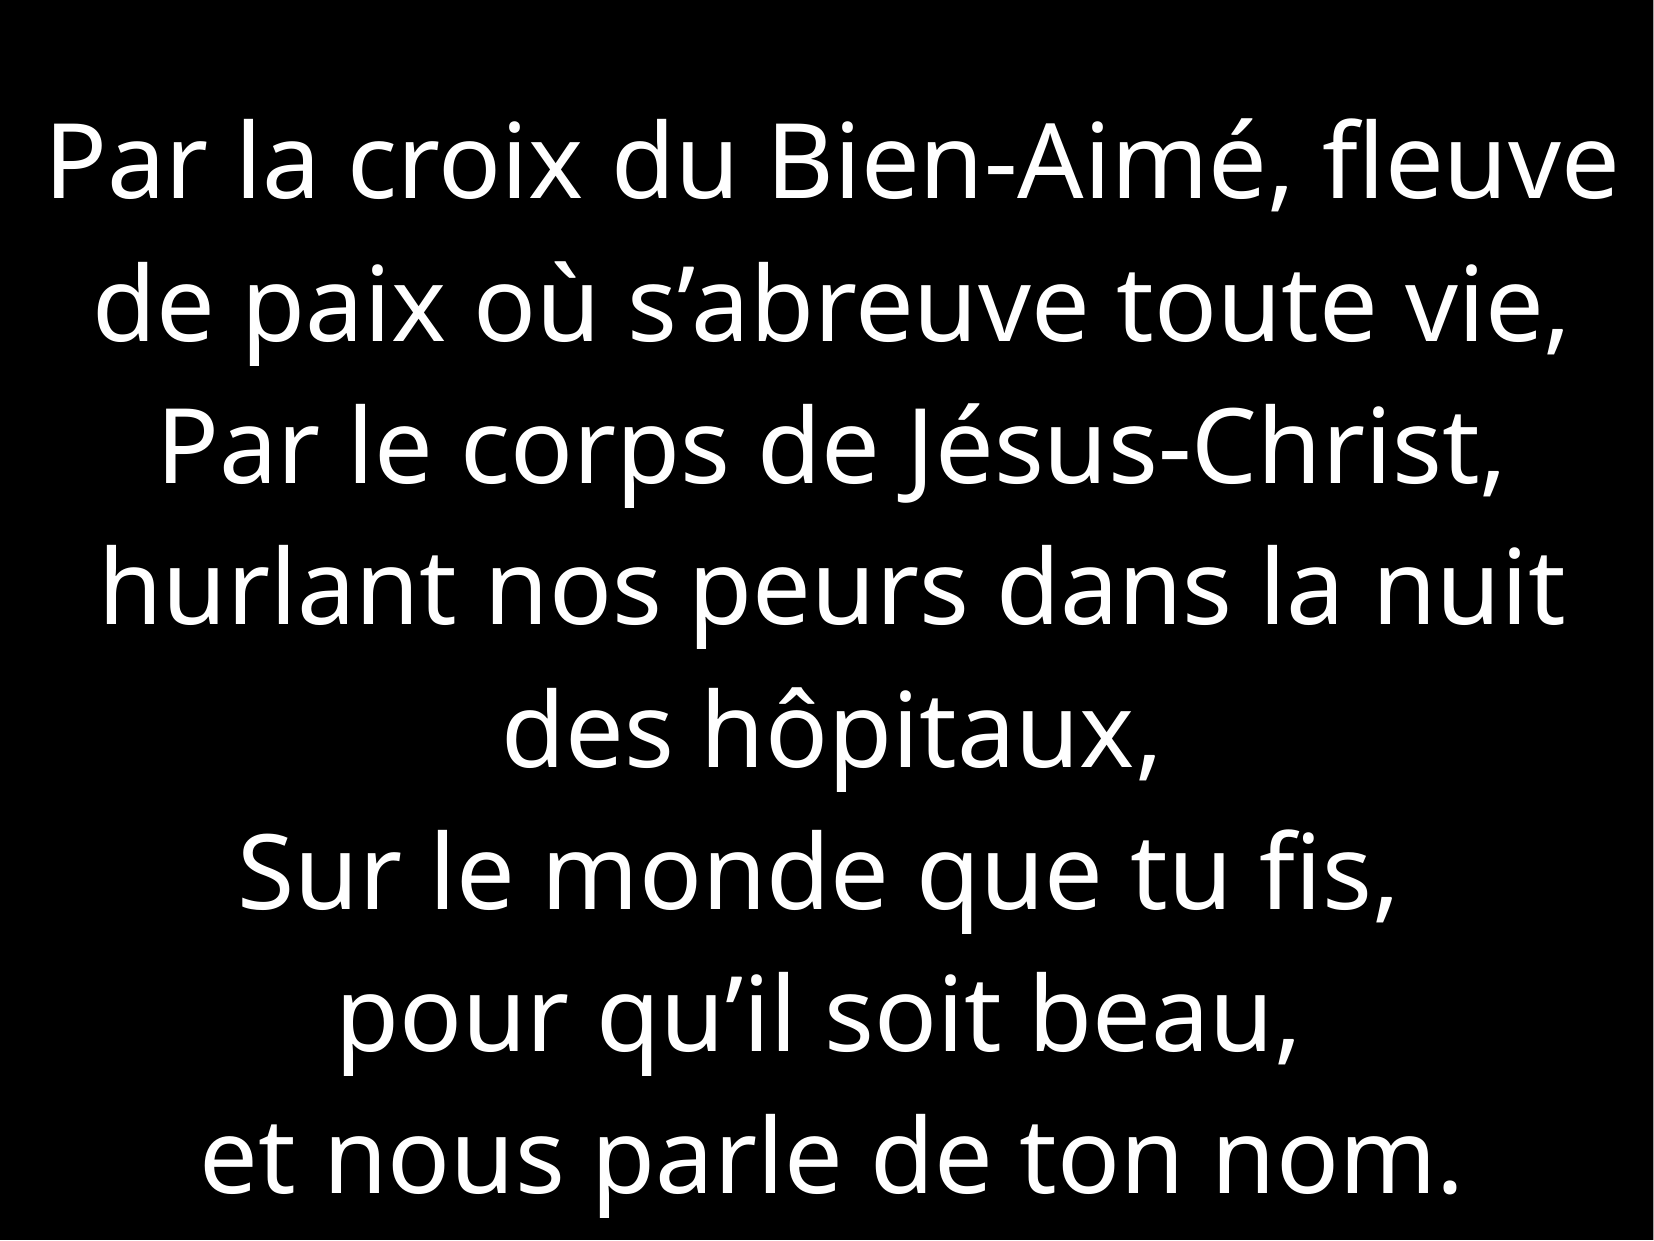

# Par la croix du Bien-Aimé, fleuve de paix où s’abreuve toute vie,
Par le corps de Jésus-Christ, hurlant nos peurs dans la nuit des hôpitaux,
Sur le monde que tu fis,
pour qu’il soit beau,
et nous parle de ton nom.